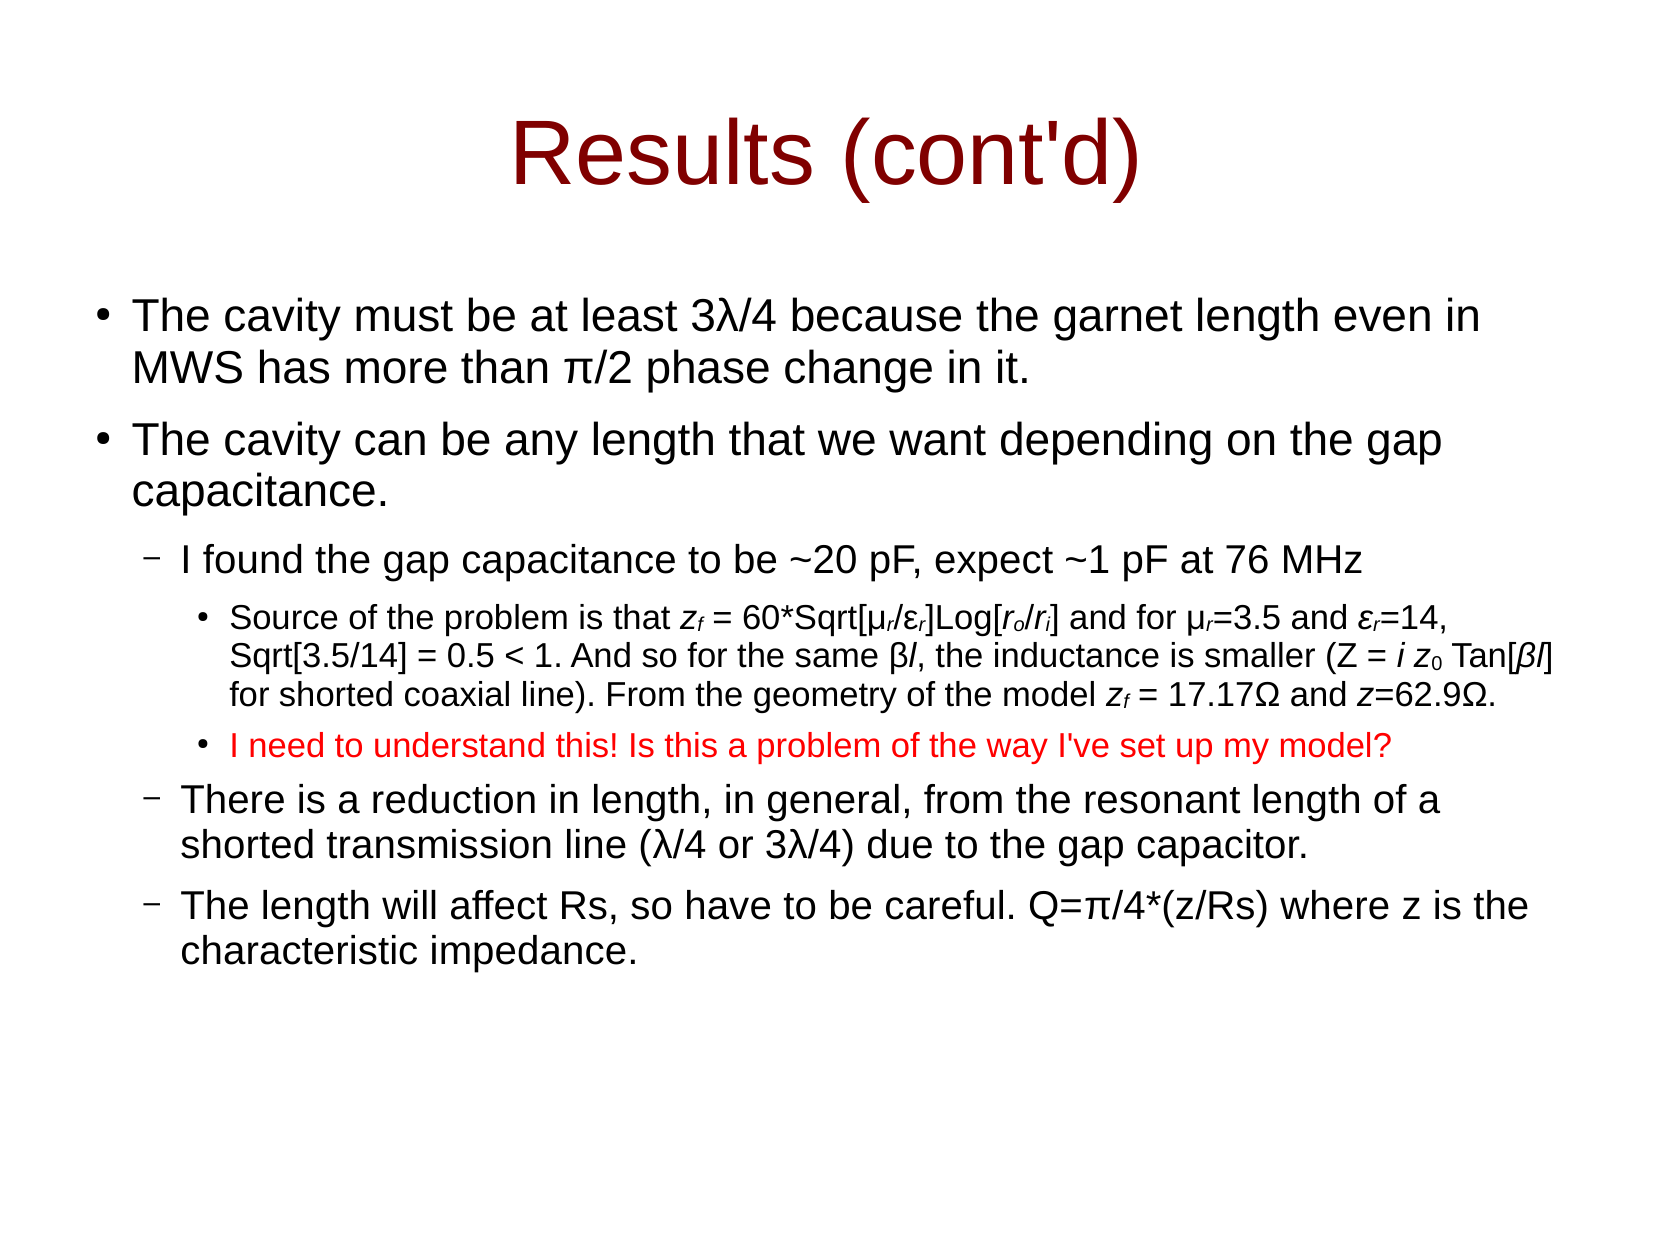

# Results (cont'd)
The cavity must be at least 3λ/4 because the garnet length even in MWS has more than π/2 phase change in it.
The cavity can be any length that we want depending on the gap capacitance.
I found the gap capacitance to be ~20 pF, expect ~1 pF at 76 MHz
Source of the problem is that zf = 60*Sqrt[μr/εr]Log[ro/ri] and for μr=3.5 and εr=14, Sqrt[3.5/14] = 0.5 < 1. And so for the same βl, the inductance is smaller (Z = i z0 Tan[βl] for shorted coaxial line). From the geometry of the model zf = 17.17Ω and z=62.9Ω.
I need to understand this! Is this a problem of the way I've set up my model?
There is a reduction in length, in general, from the resonant length of a shorted transmission line (λ/4 or 3λ/4) due to the gap capacitor.
The length will affect Rs, so have to be careful. Q=π/4*(z/Rs) where z is the characteristic impedance.